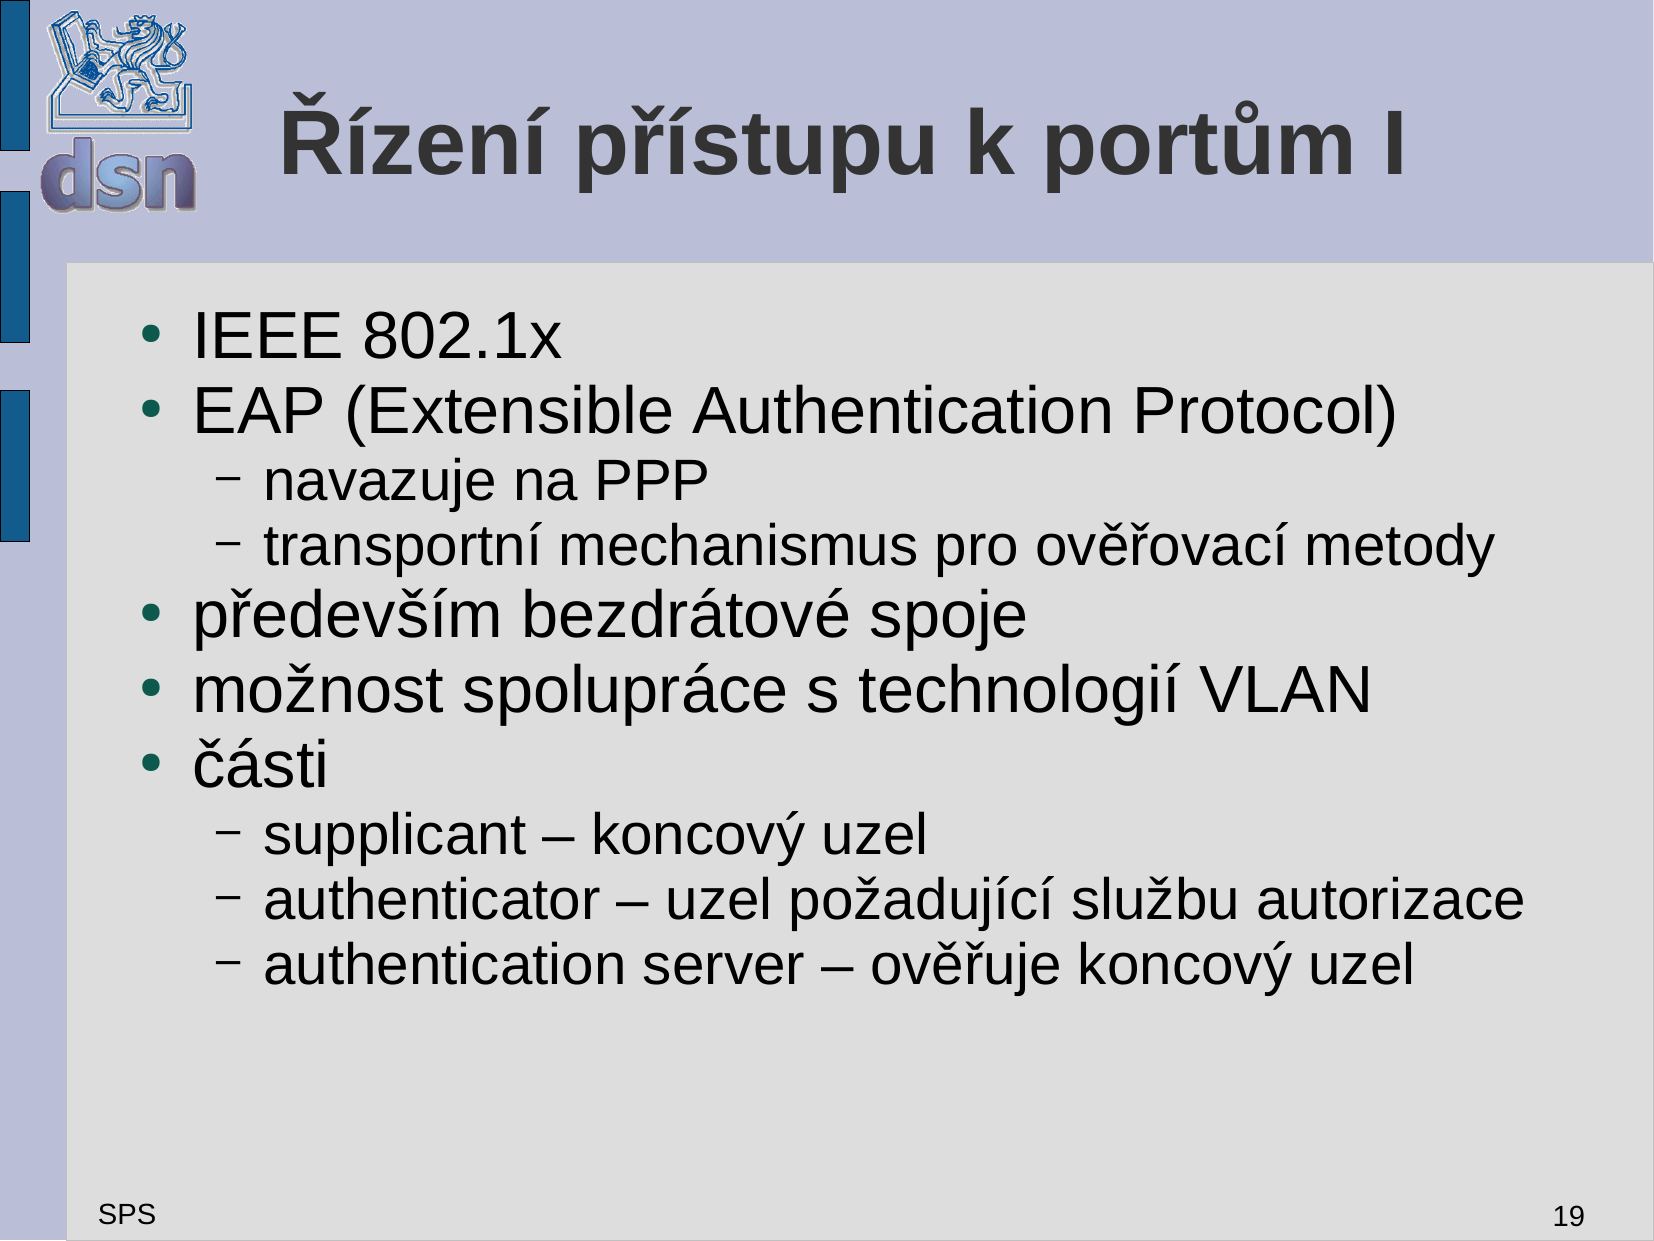

# Řízení přístupu k portům I
IEEE 802.1x
EAP (Extensible Authentication Protocol)
navazuje na PPP
transportní mechanismus pro ověřovací metody
především bezdrátové spoje
možnost spolupráce s technologií VLAN
části
supplicant – koncový uzel
authenticator – uzel požadující službu autorizace
authentication server – ověřuje koncový uzel